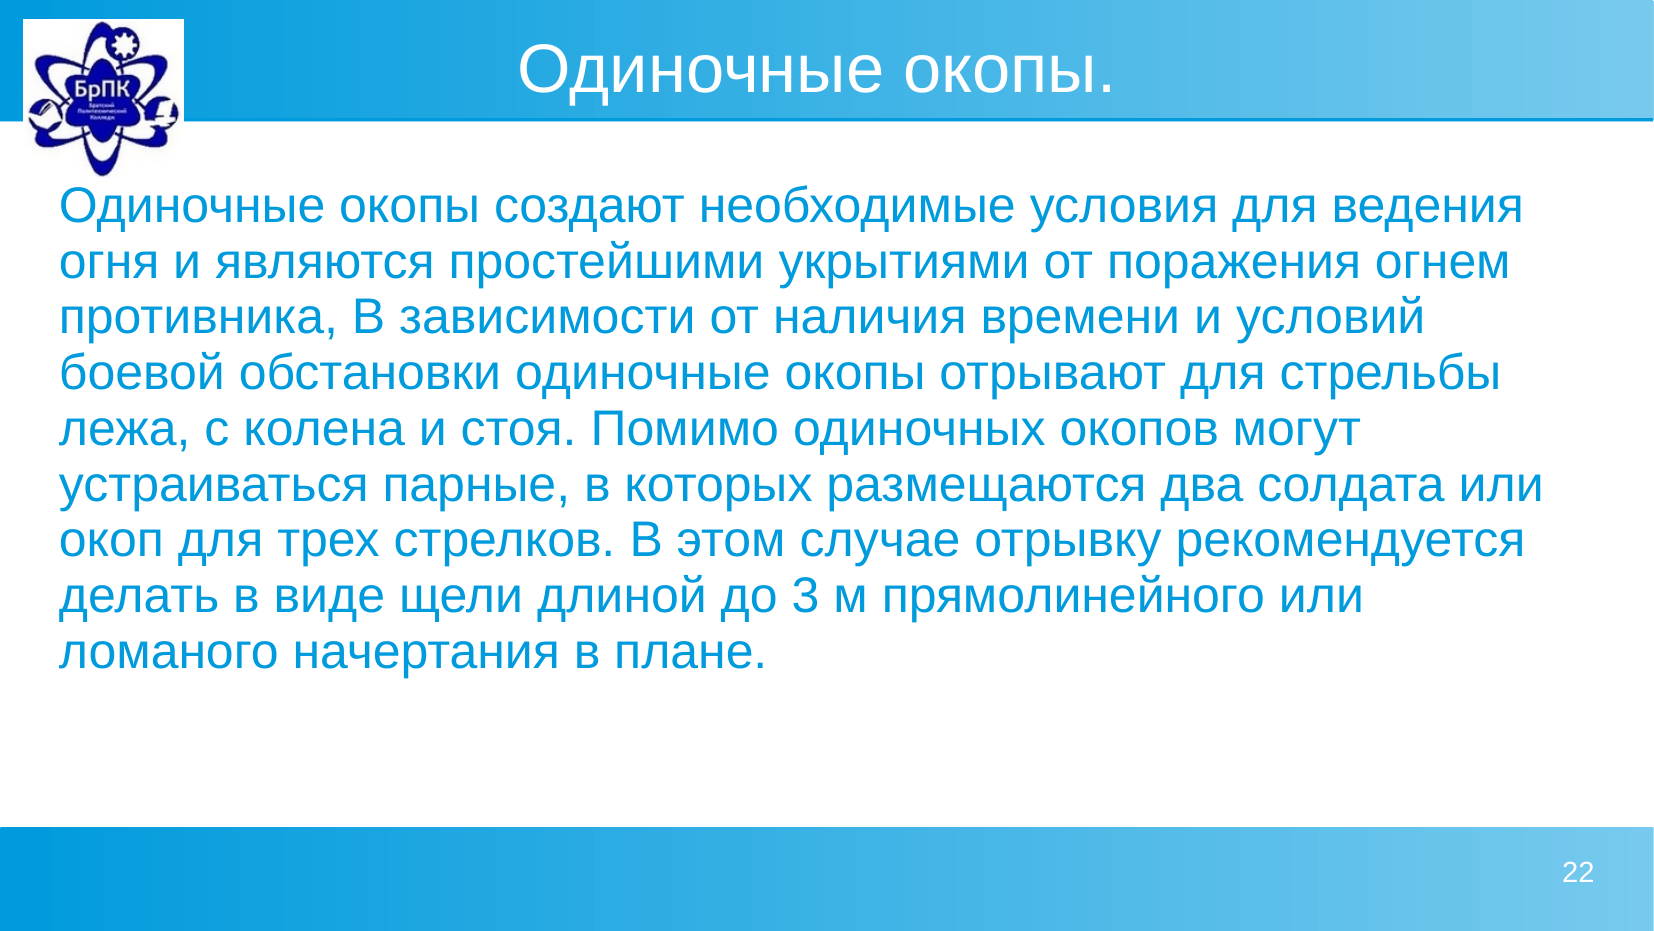

# Одиночные окопы.
Одиночные окопы создают необходимые условия для ведения огня и являются простейшими укрытиями от поражения огнем противника, В зависимости от наличия времени и условий боевой обстановки одиночные окопы отрывают для стрельбы лежа, с колена и стоя. Помимо одиночных окопов могут устраиваться парные, в которых размещаются два солдата или окоп для трех стрелков. В этом случае отрывку рекомендуется делать в виде щели длиной до 3 м прямолинейного или ломаного начертания в плане.
22